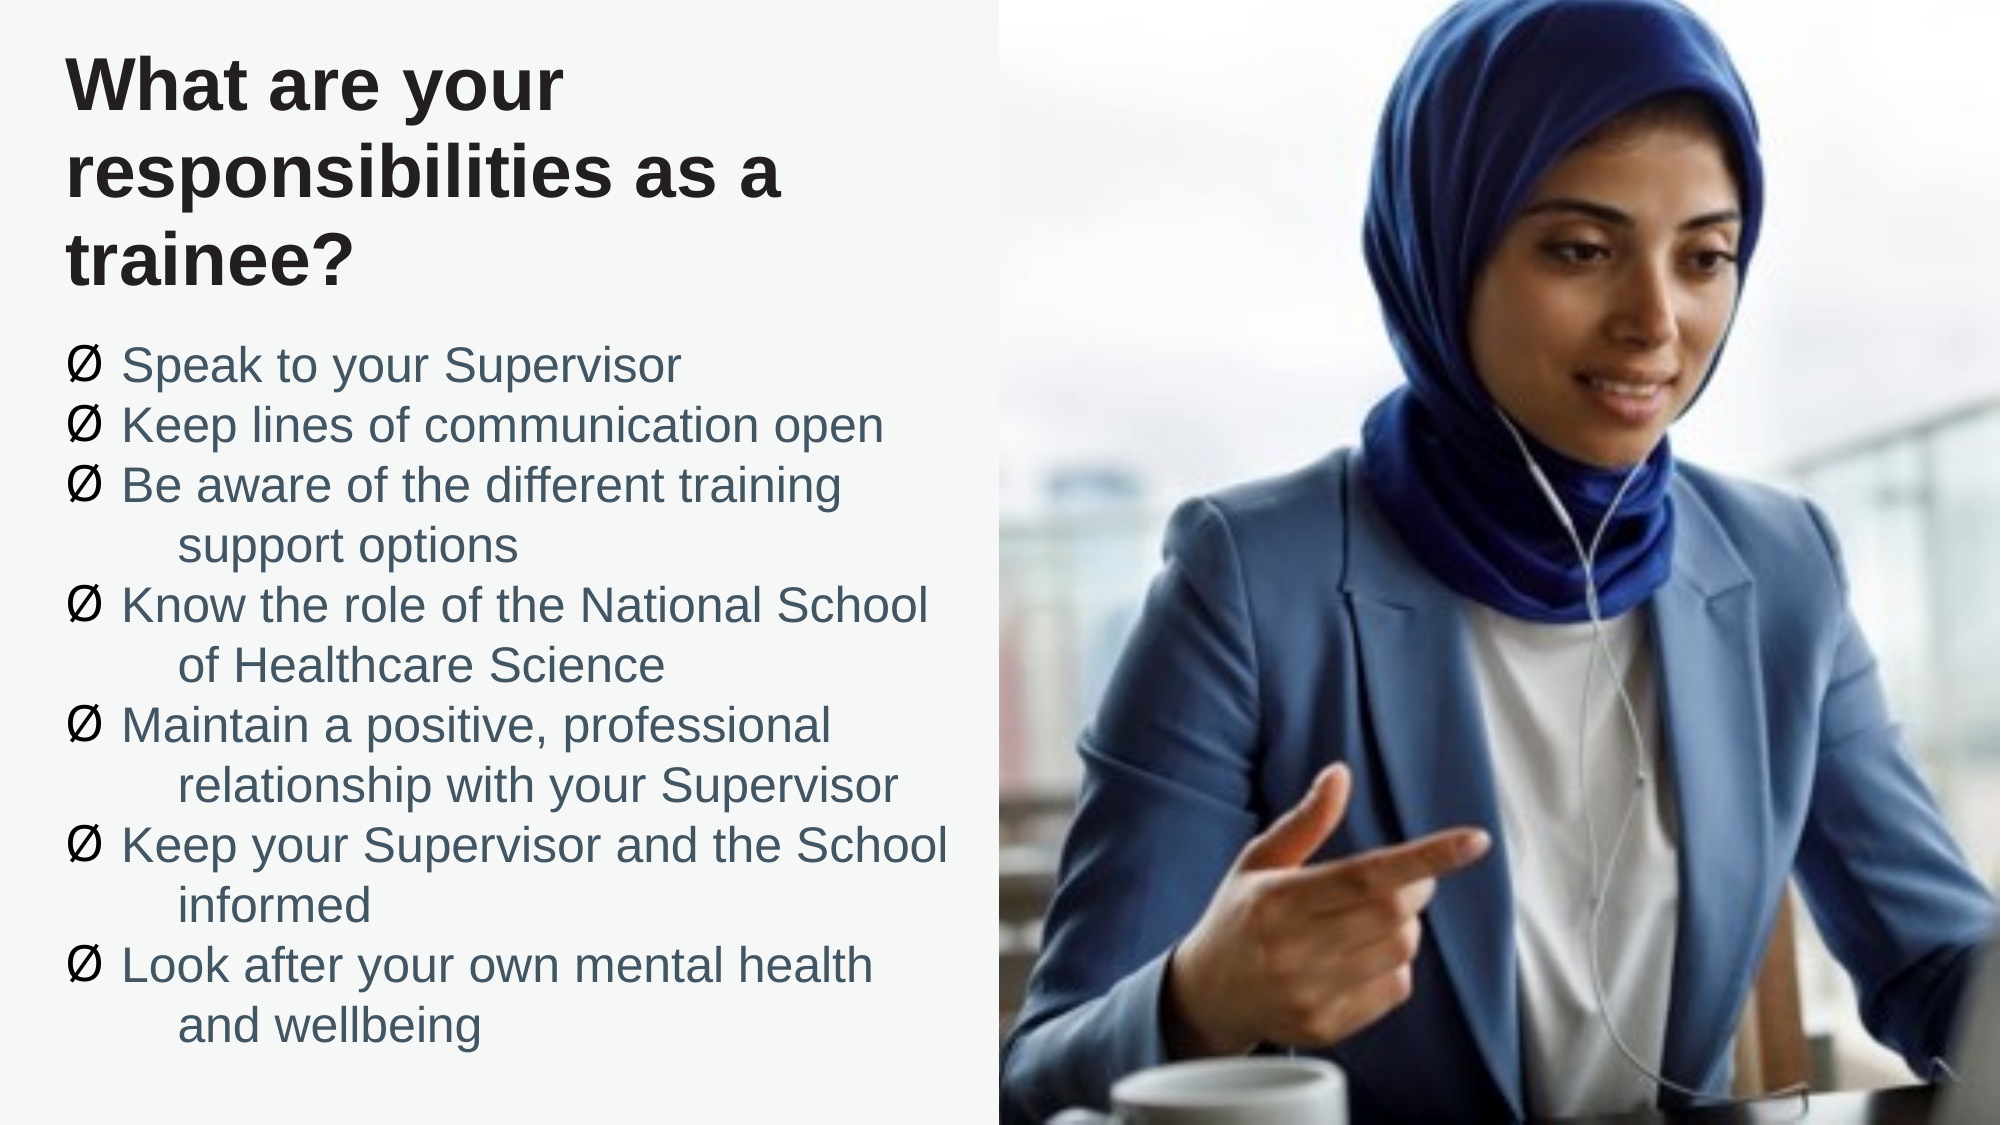

What are your responsibilities as a trainee?
# Speak to your Supervisor
Keep lines of communication open
Be aware of the different training support options
Know the role of the National School of Healthcare Science
Maintain a positive, professional relationship with your Supervisor
Keep your Supervisor and the School informed
Look after your own mental health and wellbeing